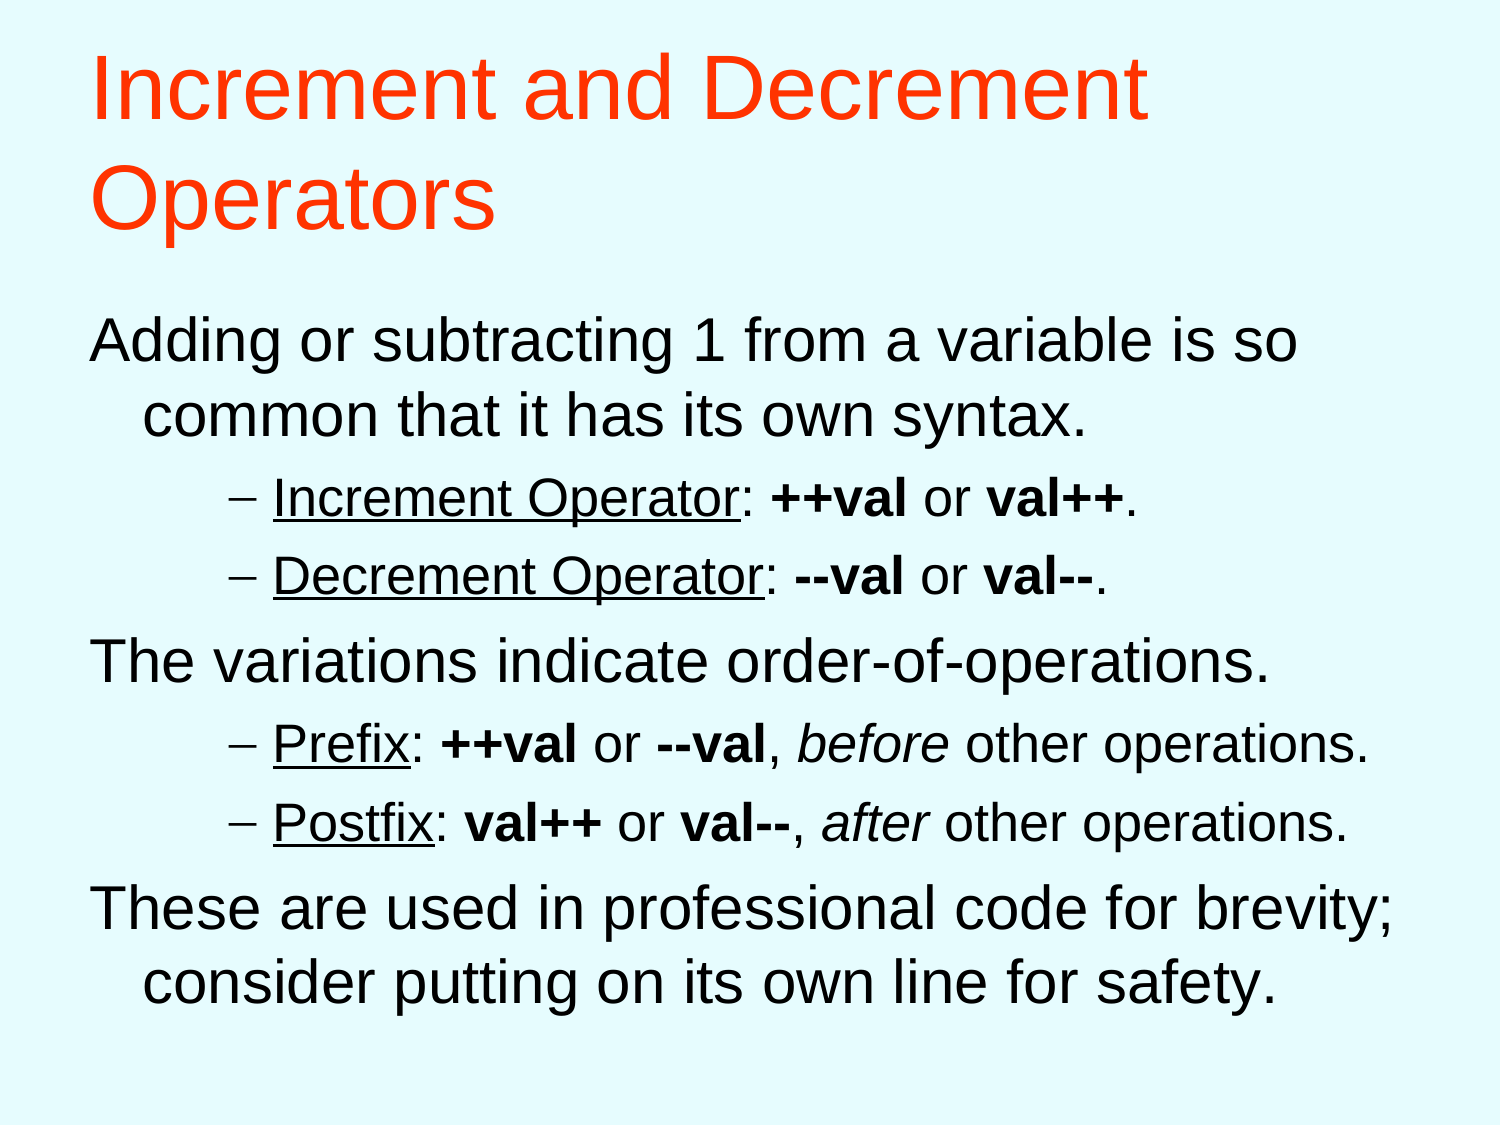

# Increment and Decrement Operators
Adding or subtracting 1 from a variable is so common that it has its own syntax.
Increment Operator: ++val or val++.
Decrement Operator: --val or val--.
The variations indicate order-of-operations.
Prefix: ++val or --val, before other operations.
Postfix: val++ or val--, after other operations.
These are used in professional code for brevity; consider putting on its own line for safety.